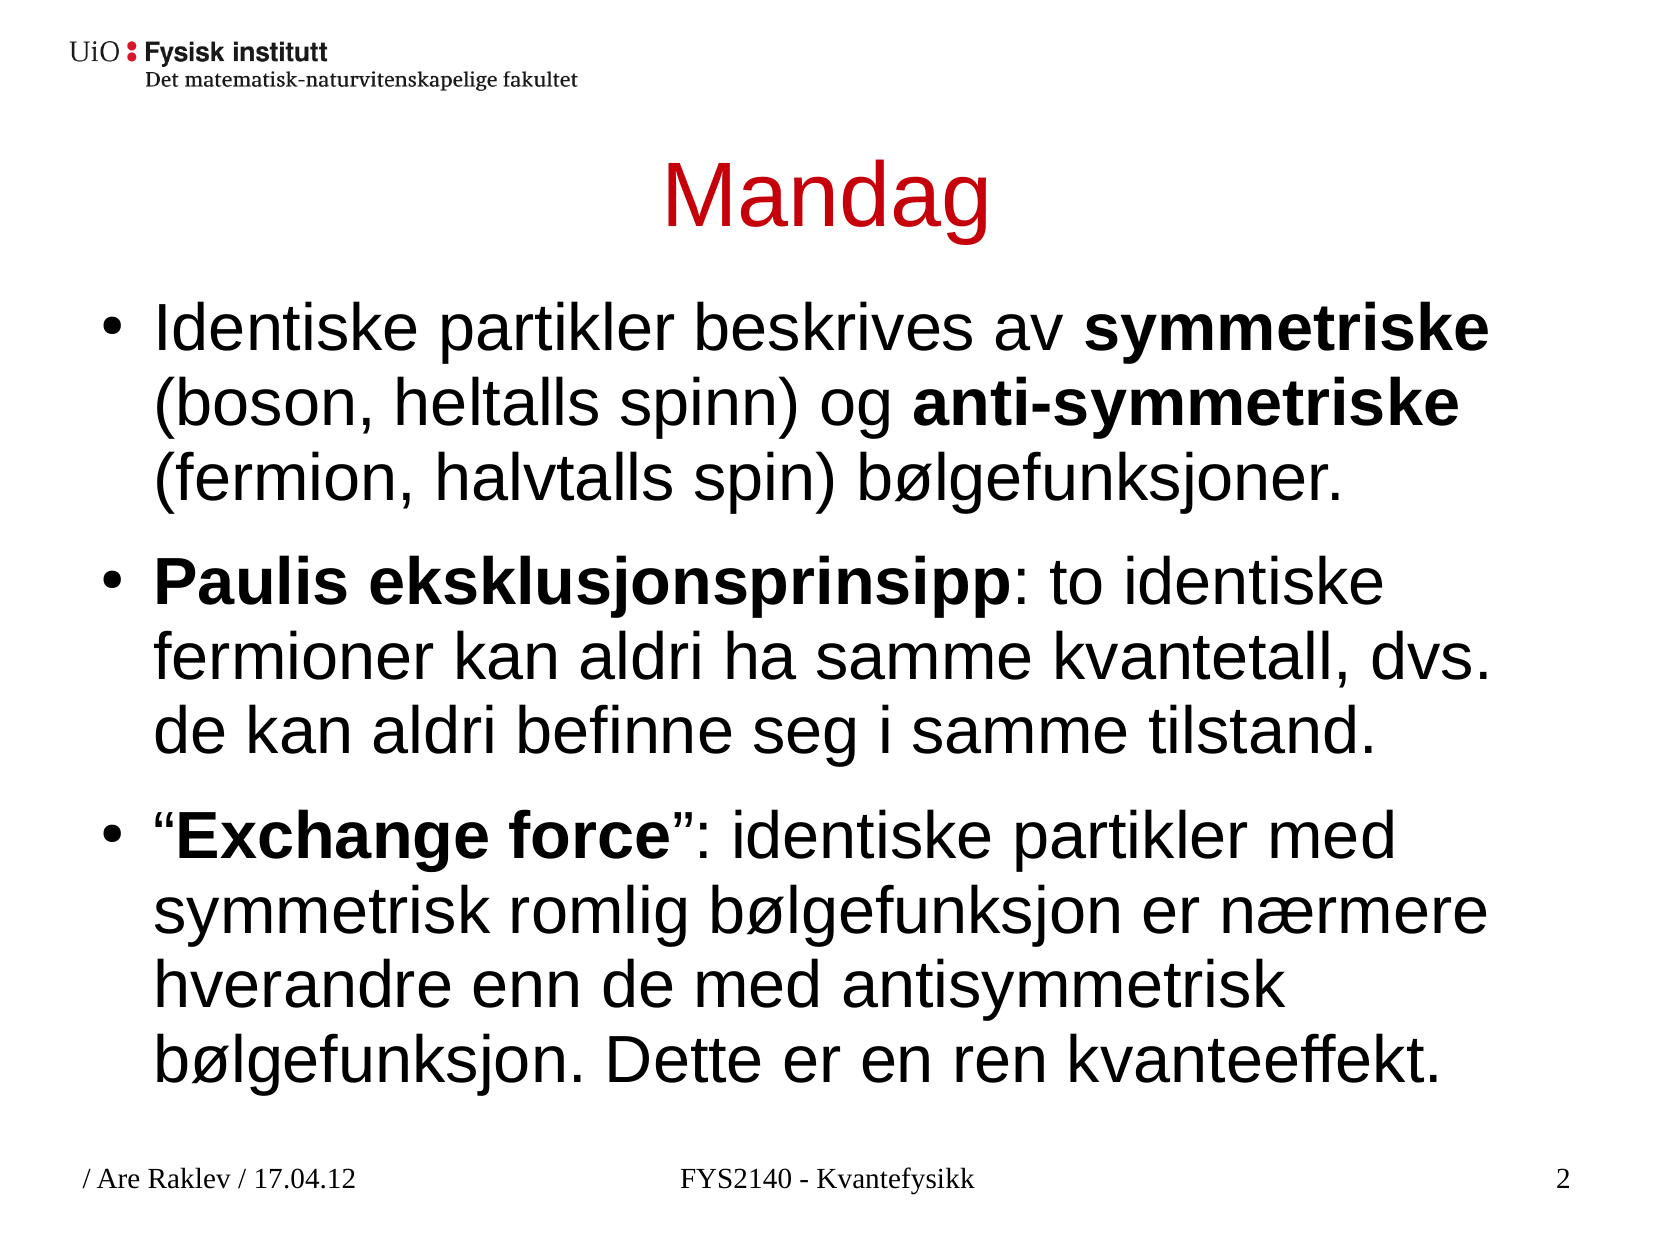

# Mandag
Identiske partikler beskrives av symmetriske (boson, heltalls spinn) og anti-symmetriske (fermion, halvtalls spin) bølgefunksjoner.
Paulis eksklusjonsprinsipp: to identiske fermioner kan aldri ha samme kvantetall, dvs. de kan aldri befinne seg i samme tilstand.
“Exchange force”: identiske partikler med symmetrisk romlig bølgefunksjon er nærmere hverandre enn de med antisymmetrisk bølgefunksjon. Dette er en ren kvanteeffekt.
/ Are Raklev / 17.04.12
FYS2140 - Kvantefysikk
2